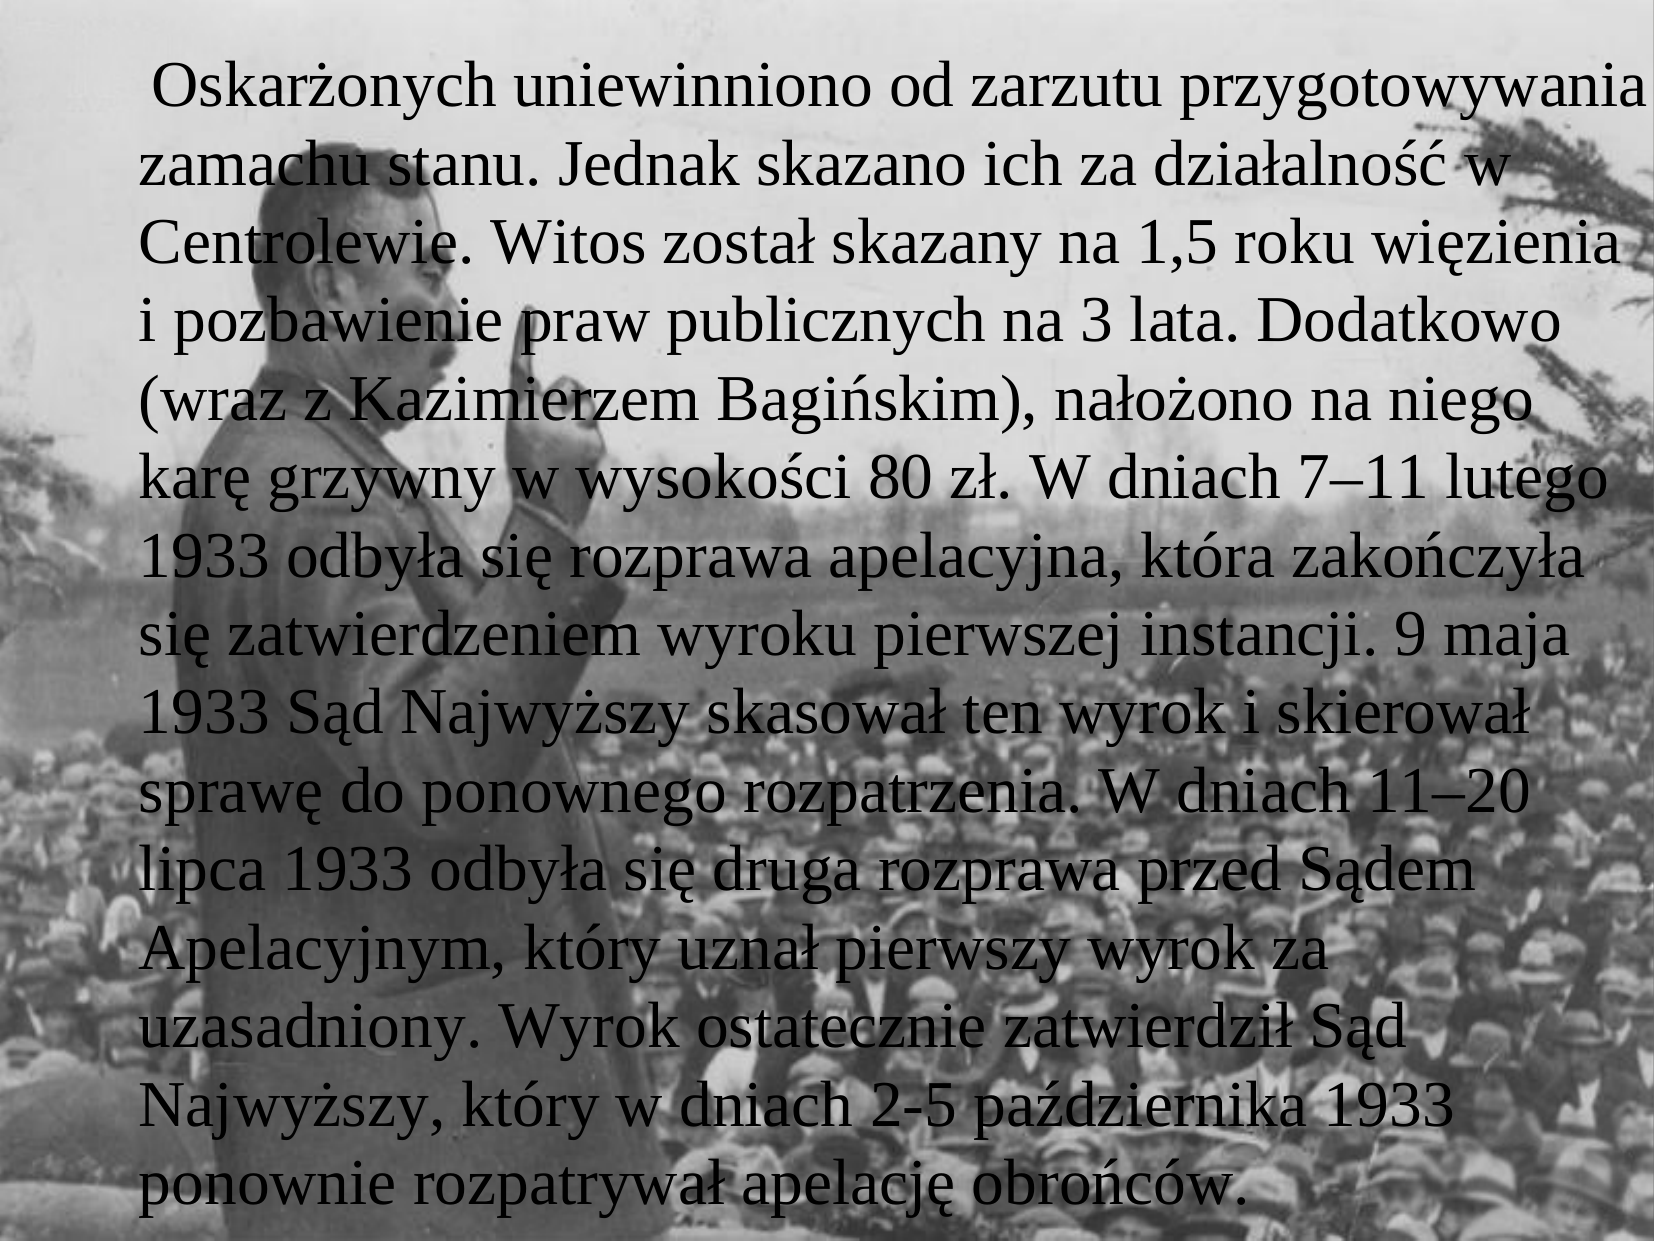

# Oskarżonych uniewinniono od zarzutu przygotowywania zamachu stanu. Jednak skazano ich za działalność w Centrolewie. Witos został skazany na 1,5 roku więzienia i pozbawienie praw publicznych na 3 lata. Dodatkowo (wraz z Kazimierzem Bagińskim), nałożono na niego karę grzywny w wysokości 80 zł. W dniach 7–11 lutego 1933 odbyła się rozprawa apelacyjna, która zakończyła się zatwierdzeniem wyroku pierwszej instancji. 9 maja 1933 Sąd Najwyższy skasował ten wyrok i skierował sprawę do ponownego rozpatrzenia. W dniach 11–20 lipca 1933 odbyła się druga rozprawa przed Sądem Apelacyjnym, który uznał pierwszy wyrok za uzasadniony. Wyrok ostatecznie zatwierdził Sąd Najwyższy, który w dniach 2-5 października 1933 ponownie rozpatrywał apelację obrońców.